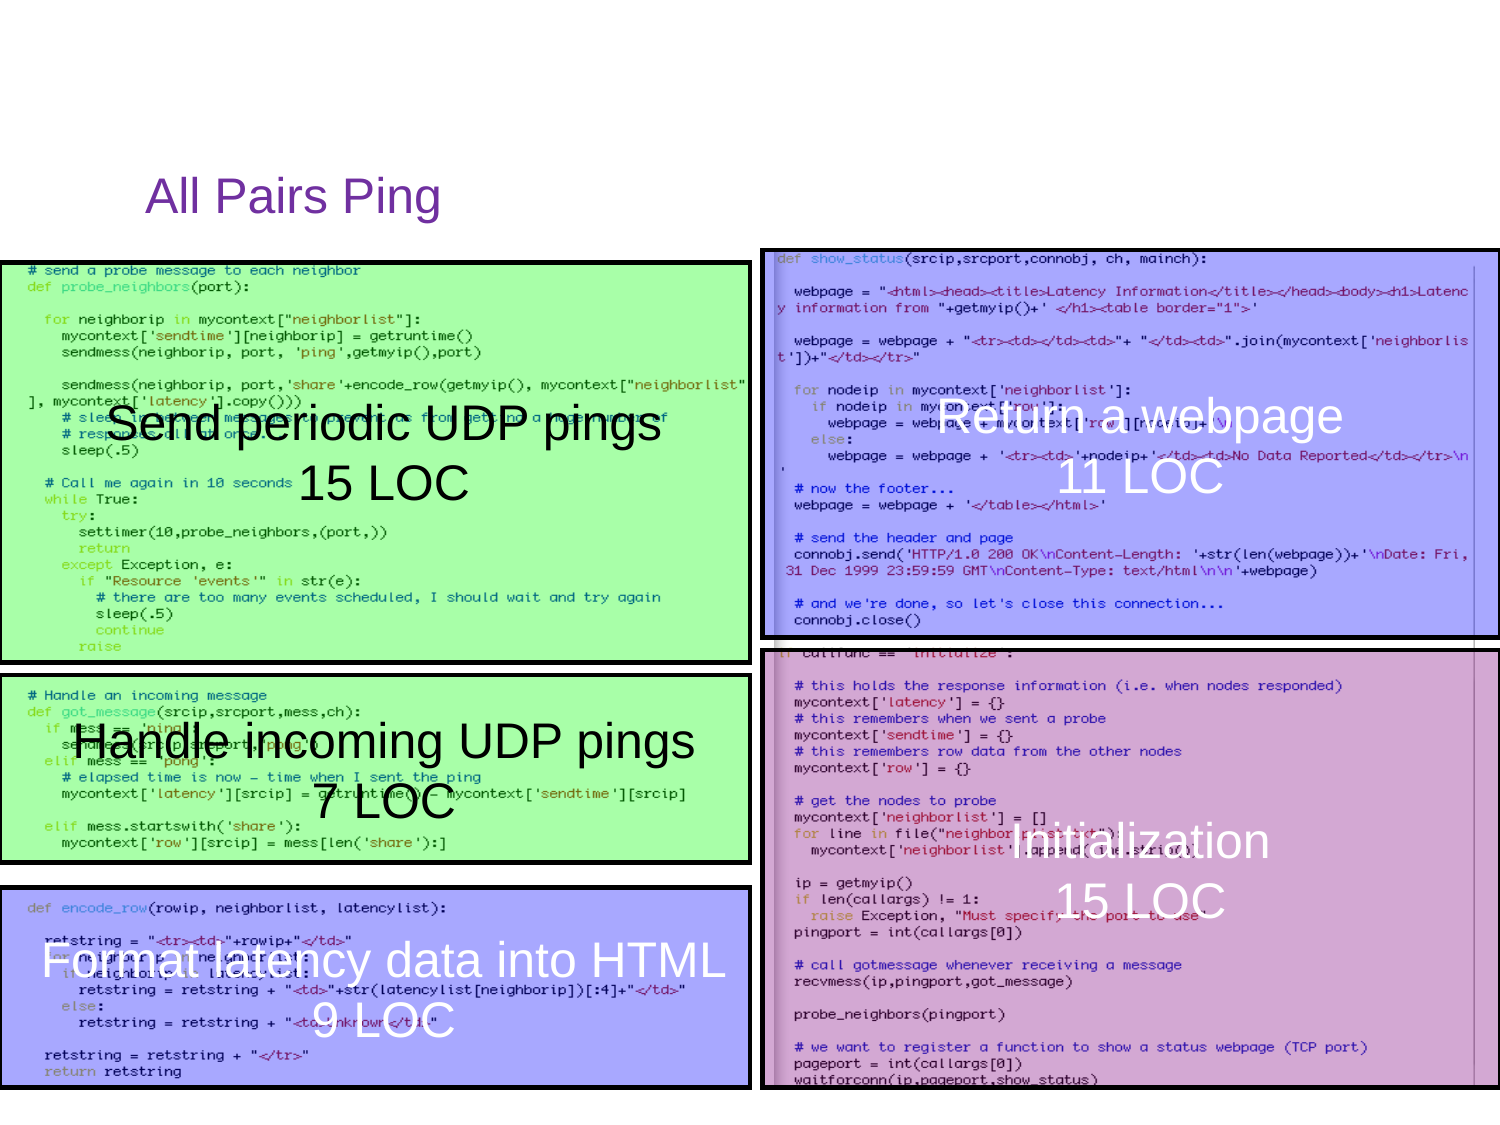

# All Pairs Ping
Return a webpage
11 LOC
Send periodic UDP pings
15 LOC
Initialization
15 LOC
Handle incoming UDP pings
7 LOC
Format latency data into HTML
9 LOC